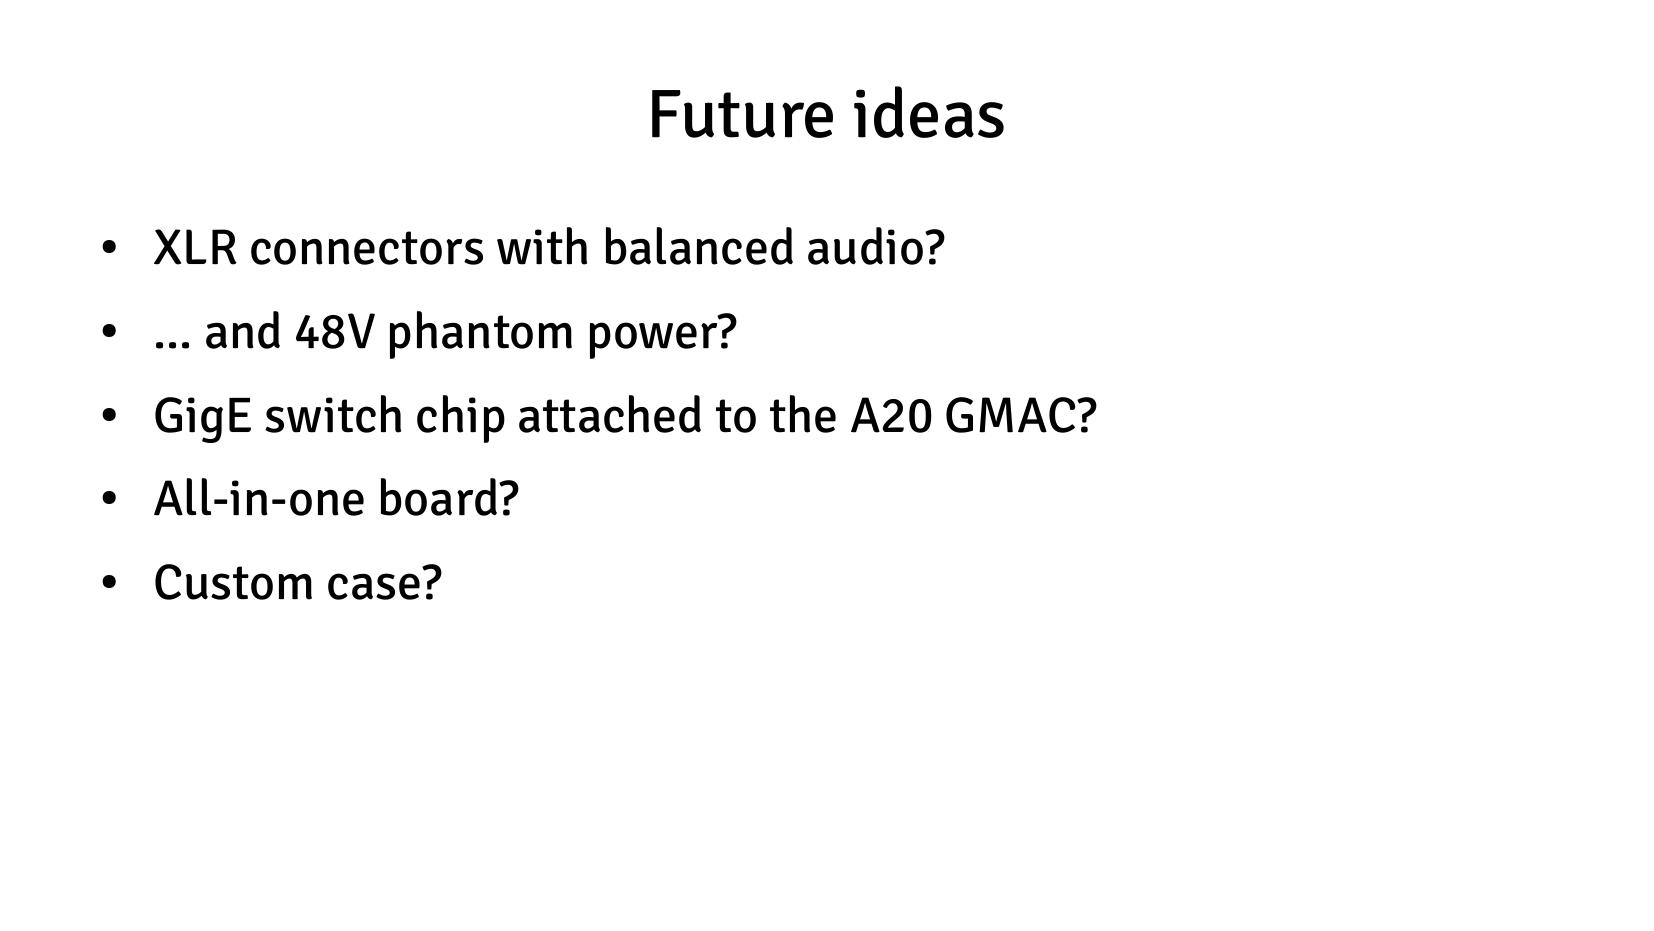

# Future ideas
XLR connectors with balanced audio?
... and 48V phantom power?
GigE switch chip attached to the A20 GMAC?
All-in-one board?
Custom case?